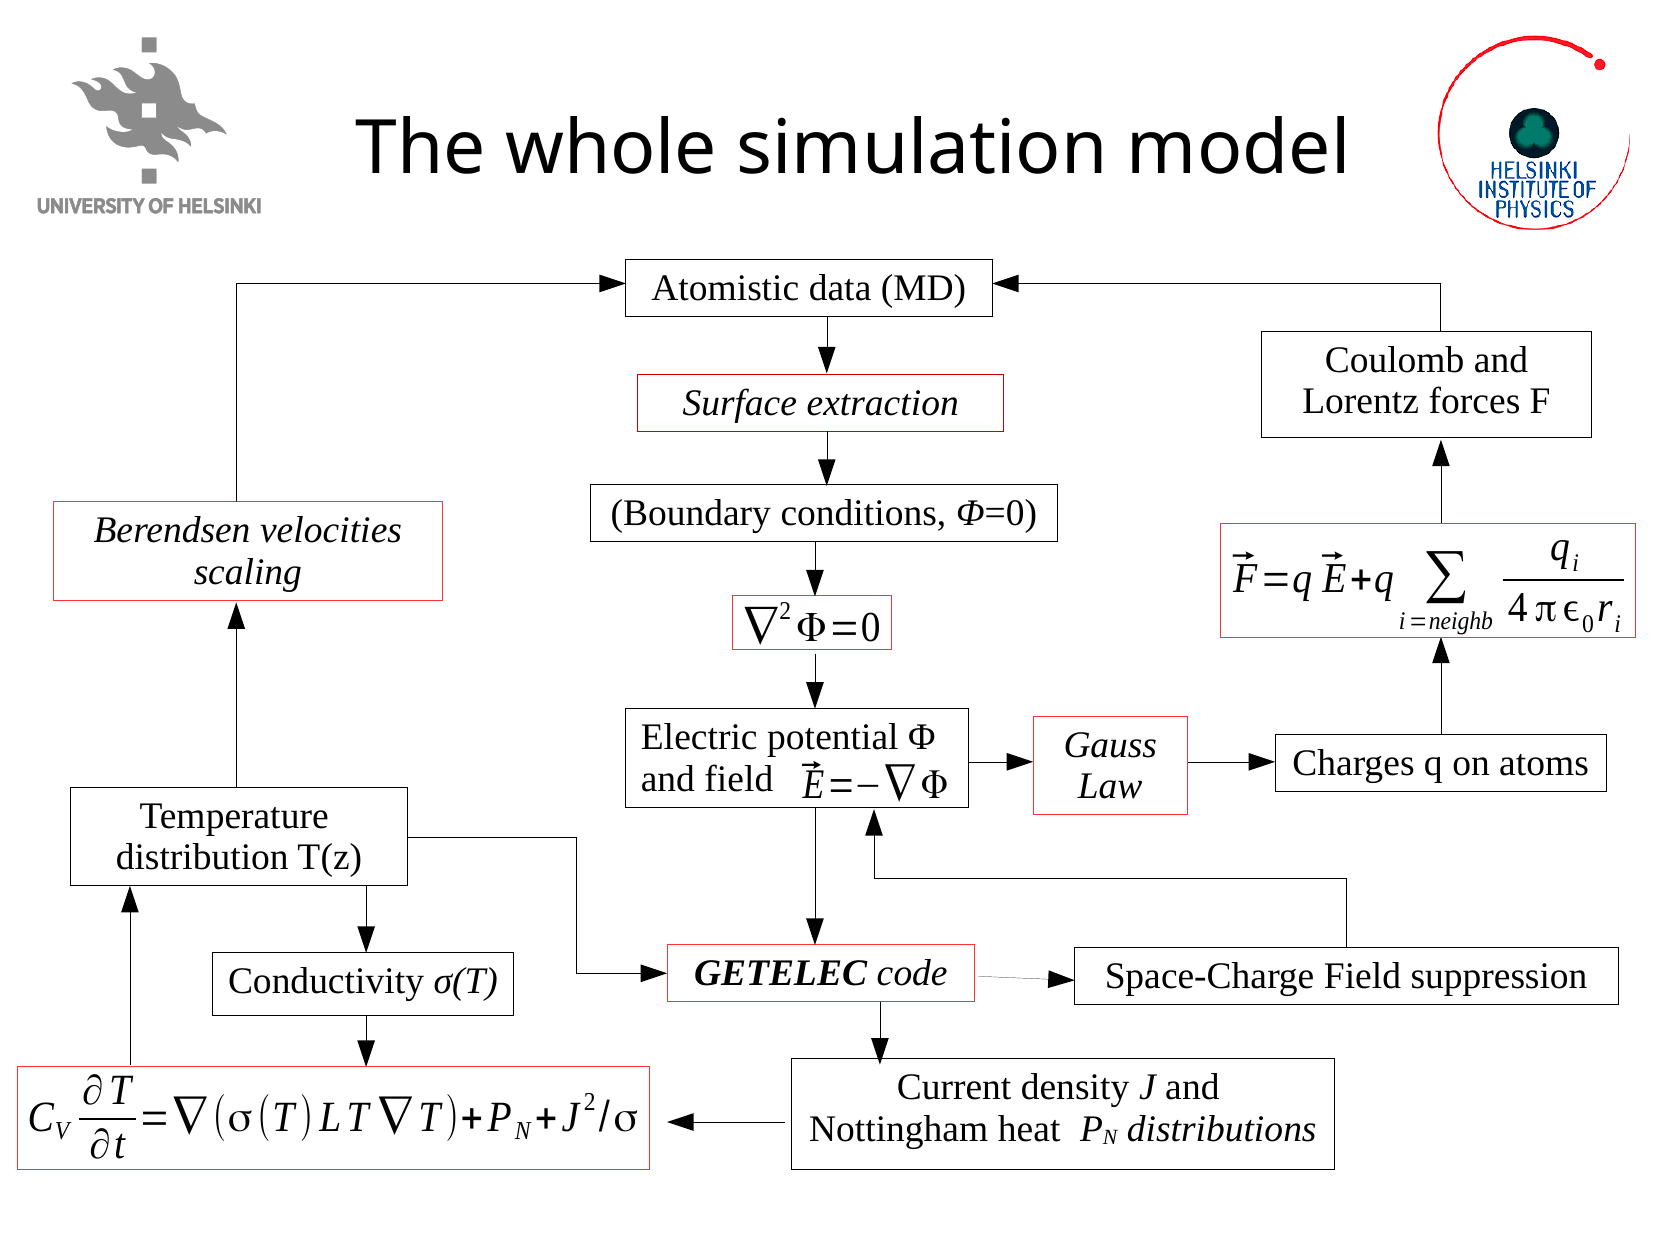

# The whole simulation model
Atomistic data (MD)
Coulomb and Lorentz forces F
Surface extraction
(Boundary conditions, Φ=0)
Berendsen velocities scaling
Electric potential Φ and field
Gauss Law
Charges q on atoms
Temperature
distribution T(z)
GETELEC code
Space-Charge Field suppression
Conductivity σ(Τ)
Current density J and
Nottingham heat PN distributions